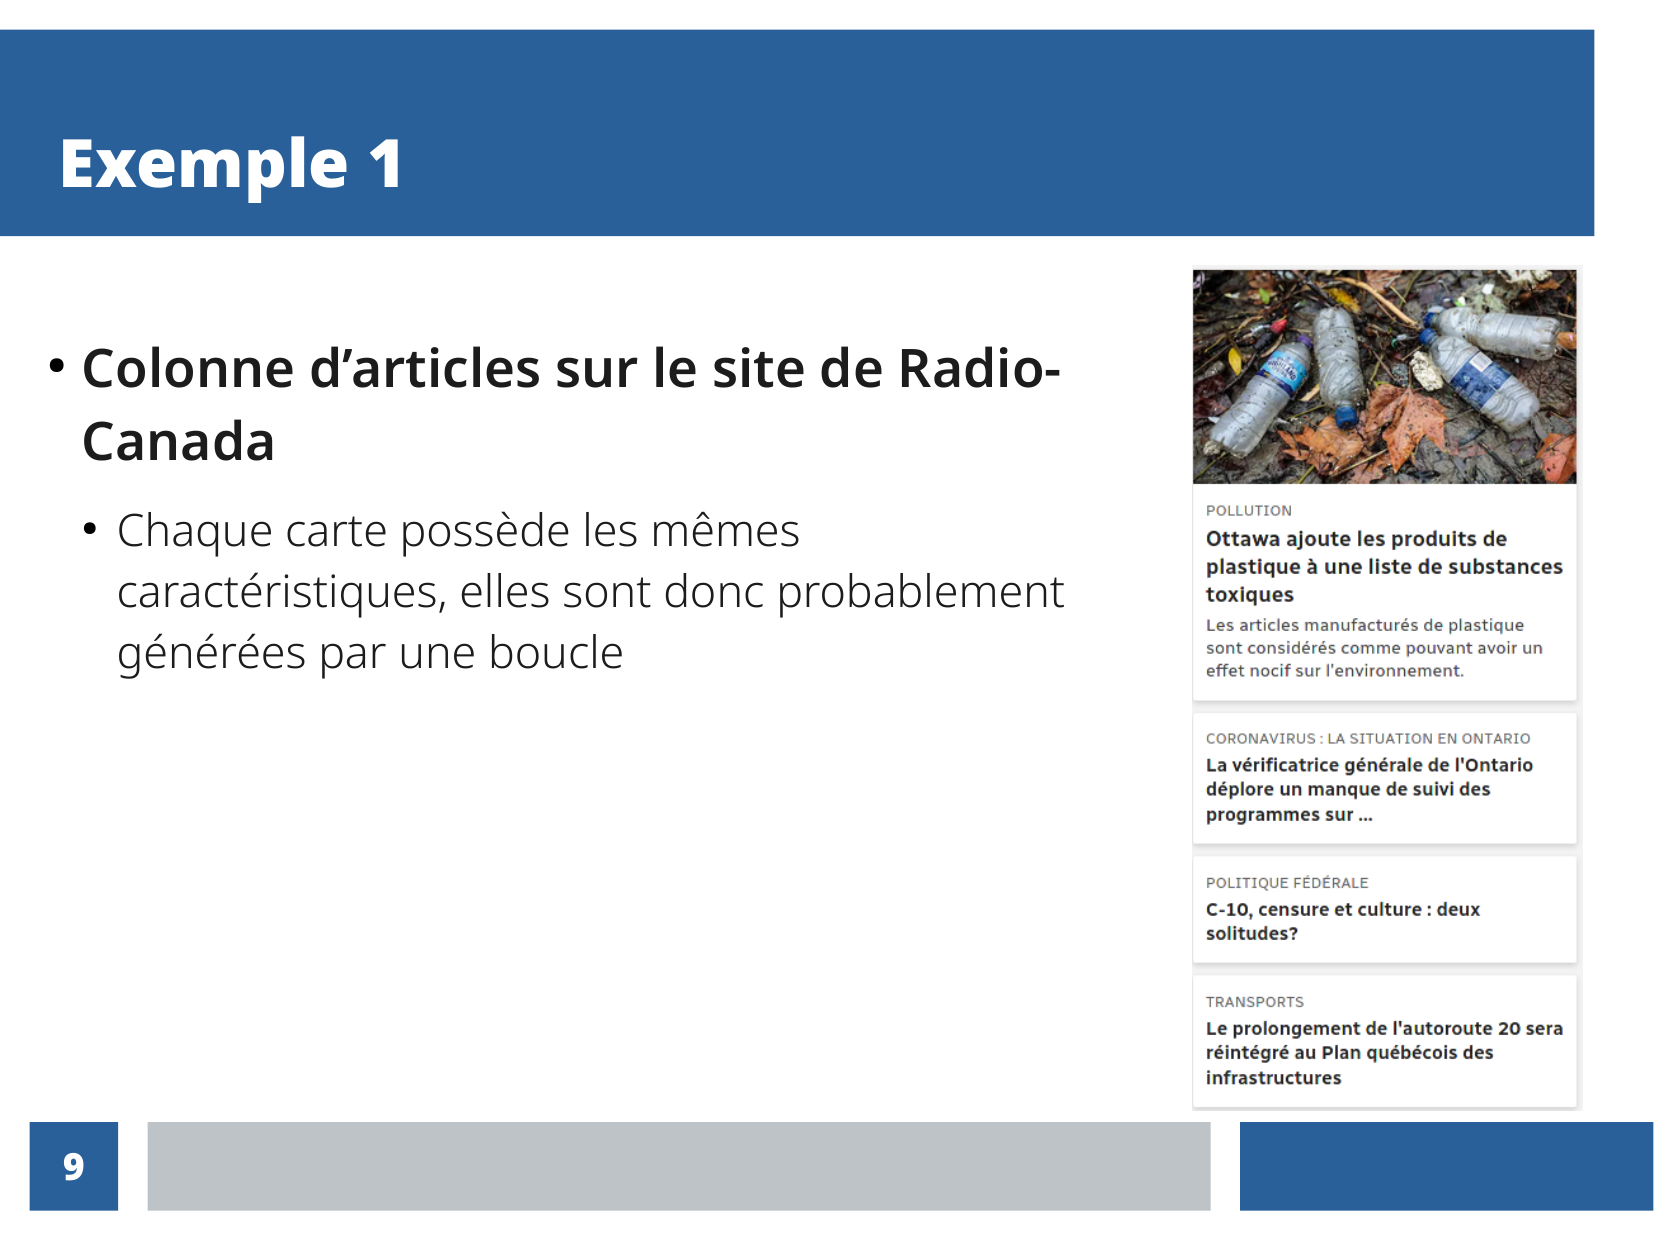

# Exemple 1
Colonne d’articles sur le site de Radio-Canada
Chaque carte possède les mêmes caractéristiques, elles sont donc probablement générées par une boucle
9